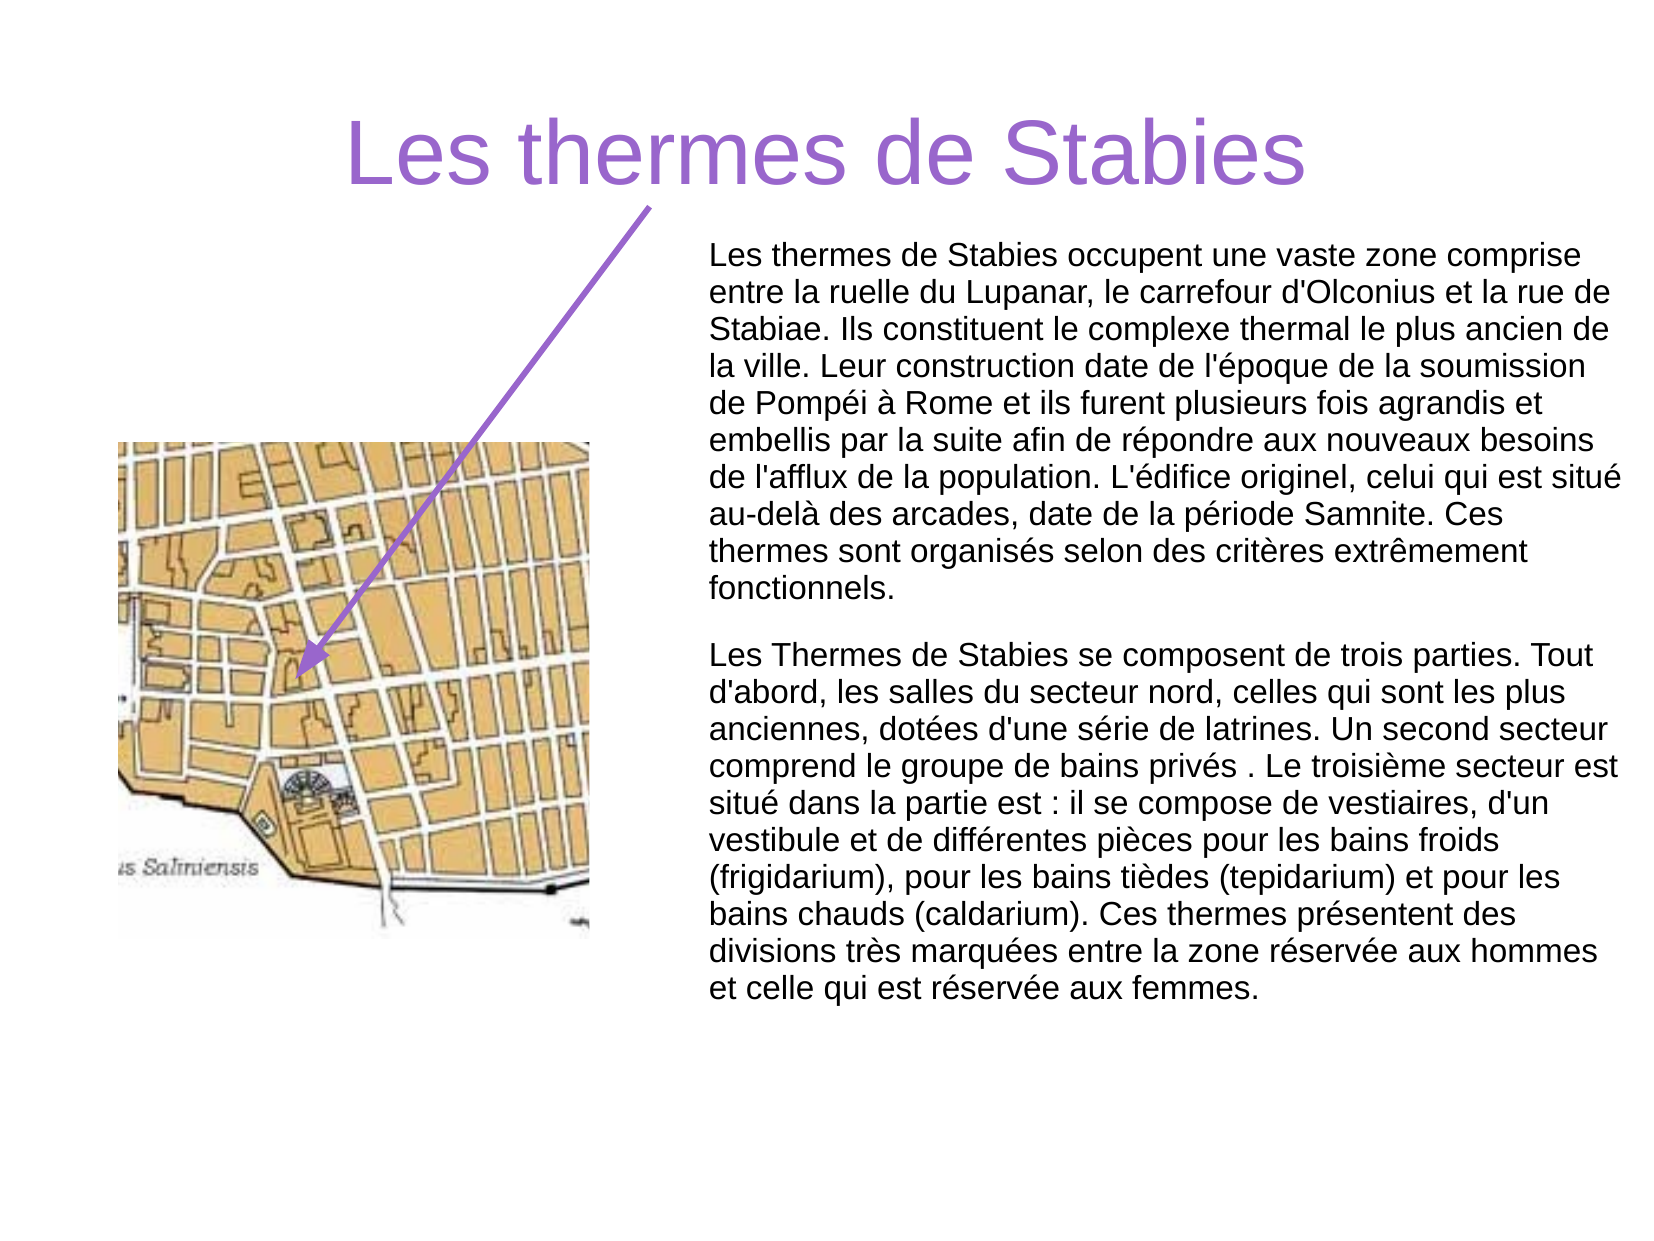

# Les thermes de Stabies
Les thermes de Stabies occupent une vaste zone comprise entre la ruelle du Lupanar, le carrefour d'Olconius et la rue de Stabiae. Ils constituent le complexe thermal le plus ancien de la ville. Leur construction date de l'époque de la soumission de Pompéi à Rome et ils furent plusieurs fois agrandis et embellis par la suite afin de répondre aux nouveaux besoins de l'afflux de la population. L'édifice originel, celui qui est situé au-delà des arcades, date de la période Samnite. Ces thermes sont organisés selon des critères extrêmement fonctionnels.
Les Thermes de Stabies se composent de trois parties. Tout d'abord, les salles du secteur nord, celles qui sont les plus anciennes, dotées d'une série de latrines. Un second secteur comprend le groupe de bains privés . Le troisième secteur est situé dans la partie est : il se compose de vestiaires, d'un vestibule et de différentes pièces pour les bains froids (frigidarium), pour les bains tièdes (tepidarium) et pour les bains chauds (caldarium). Ces thermes présentent des divisions très marquées entre la zone réservée aux hommes et celle qui est réservée aux femmes.